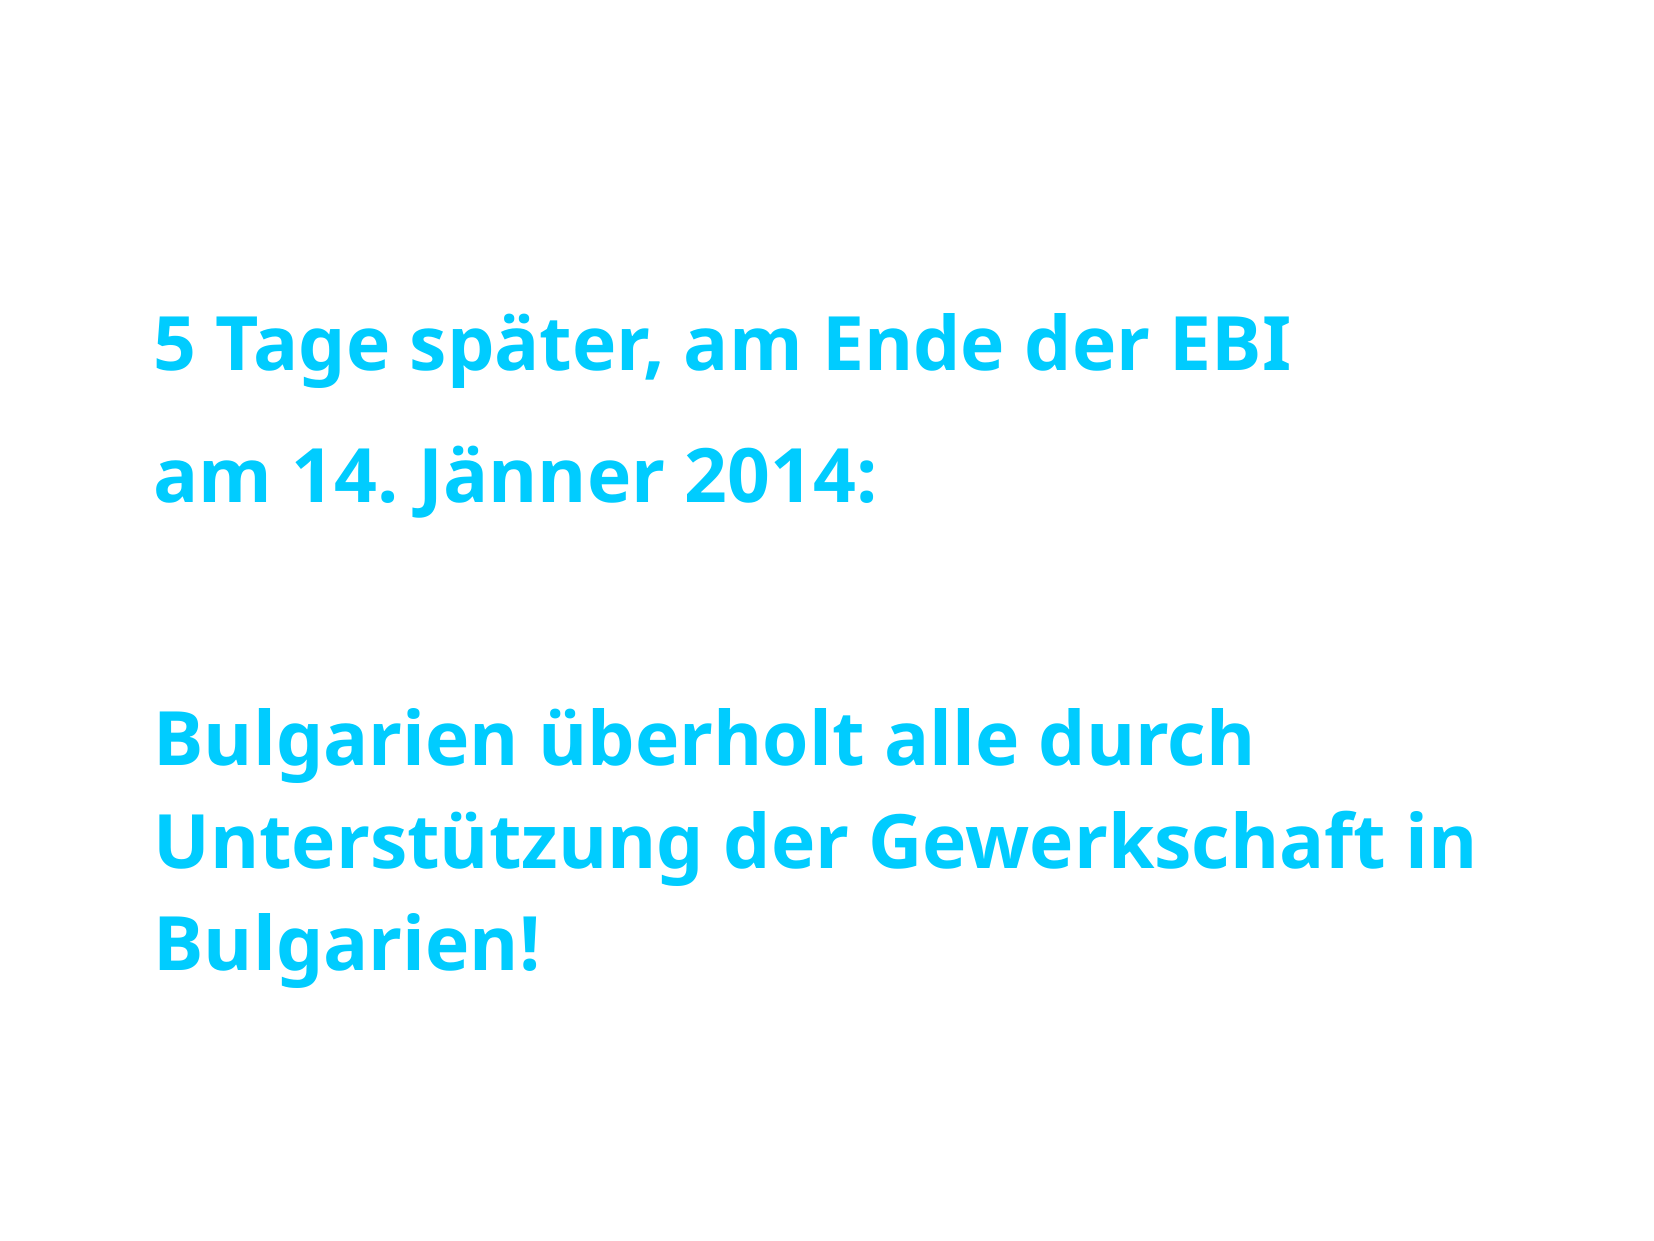

#
5 Tage später, am Ende der EBI
am 14. Jänner 2014:
Bulgarien überholt alle durch Unterstützung der Gewerkschaft in Bulgarien!